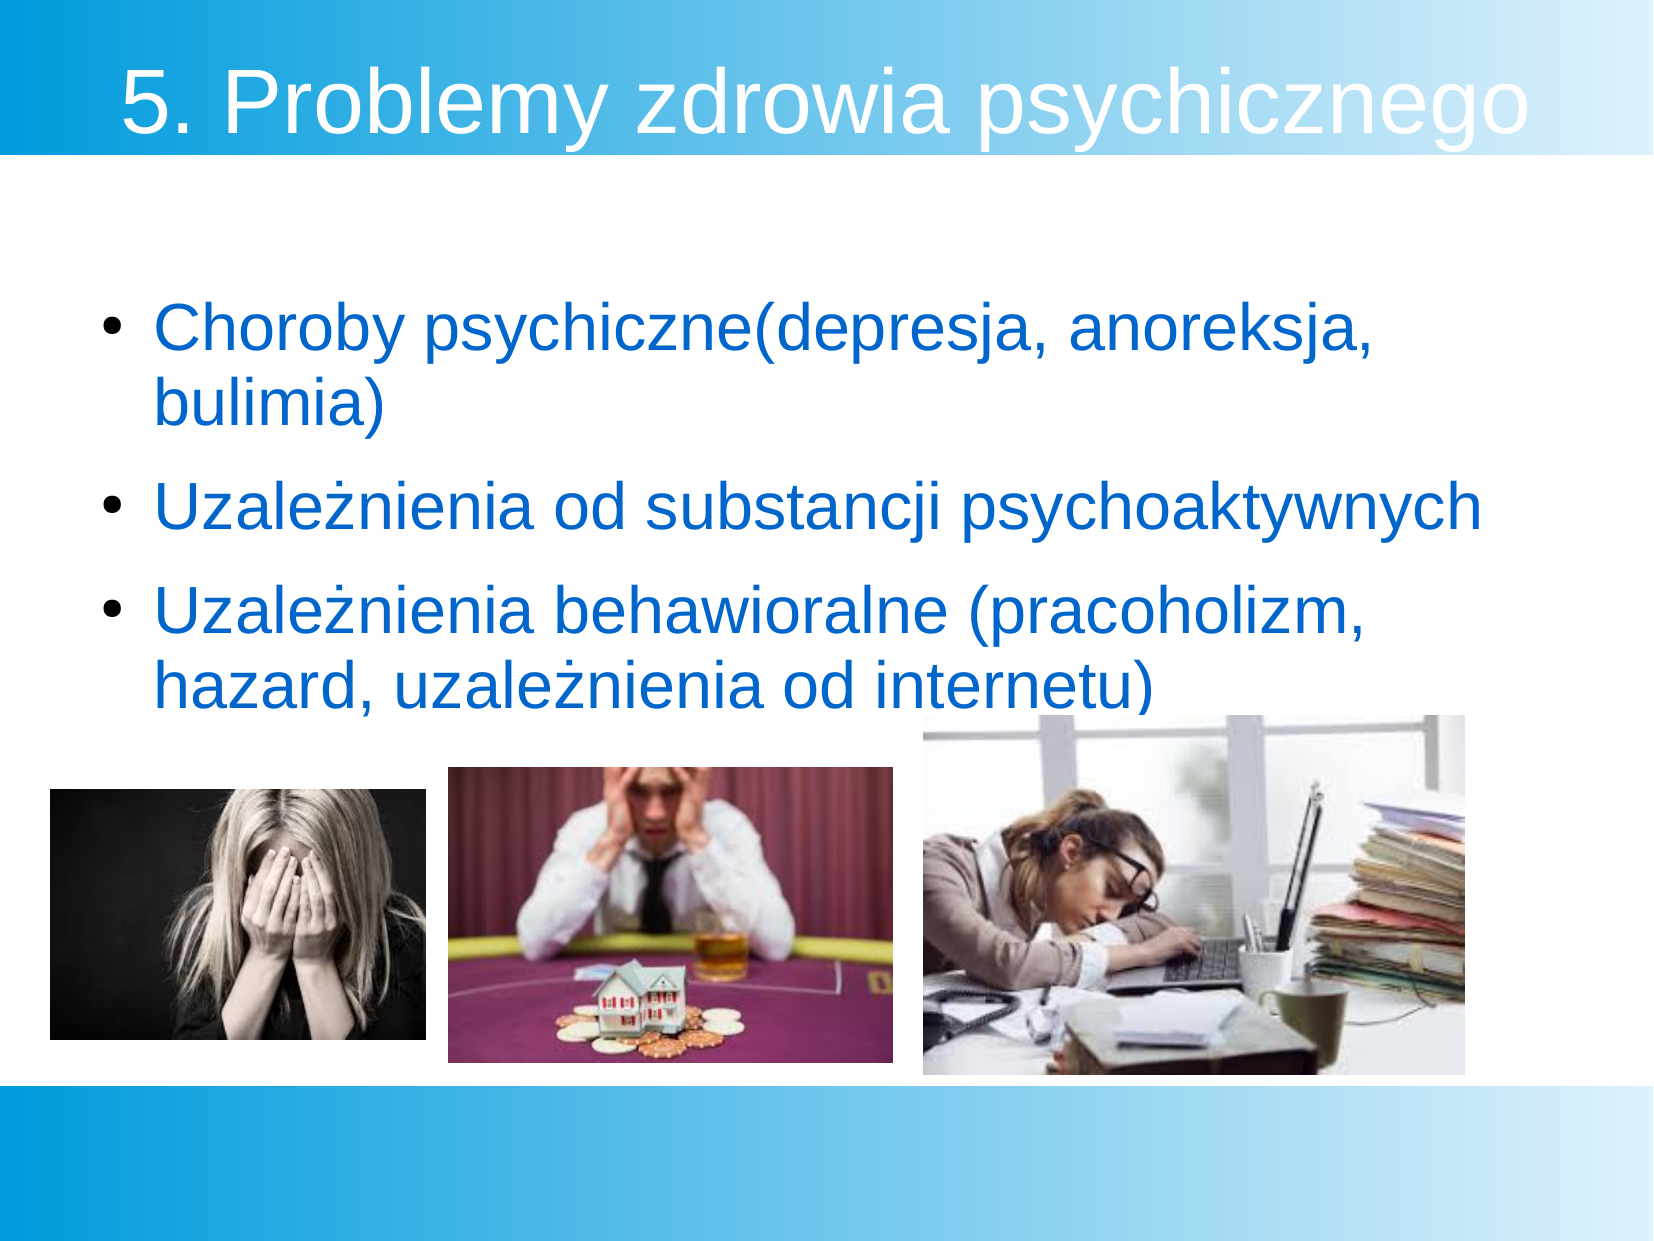

# 5. Problemy zdrowia psychicznego
Choroby psychiczne(depresja, anoreksja, bulimia)
Uzależnienia od substancji psychoaktywnych
Uzależnienia behawioralne (pracoholizm, hazard, uzależnienia od internetu)